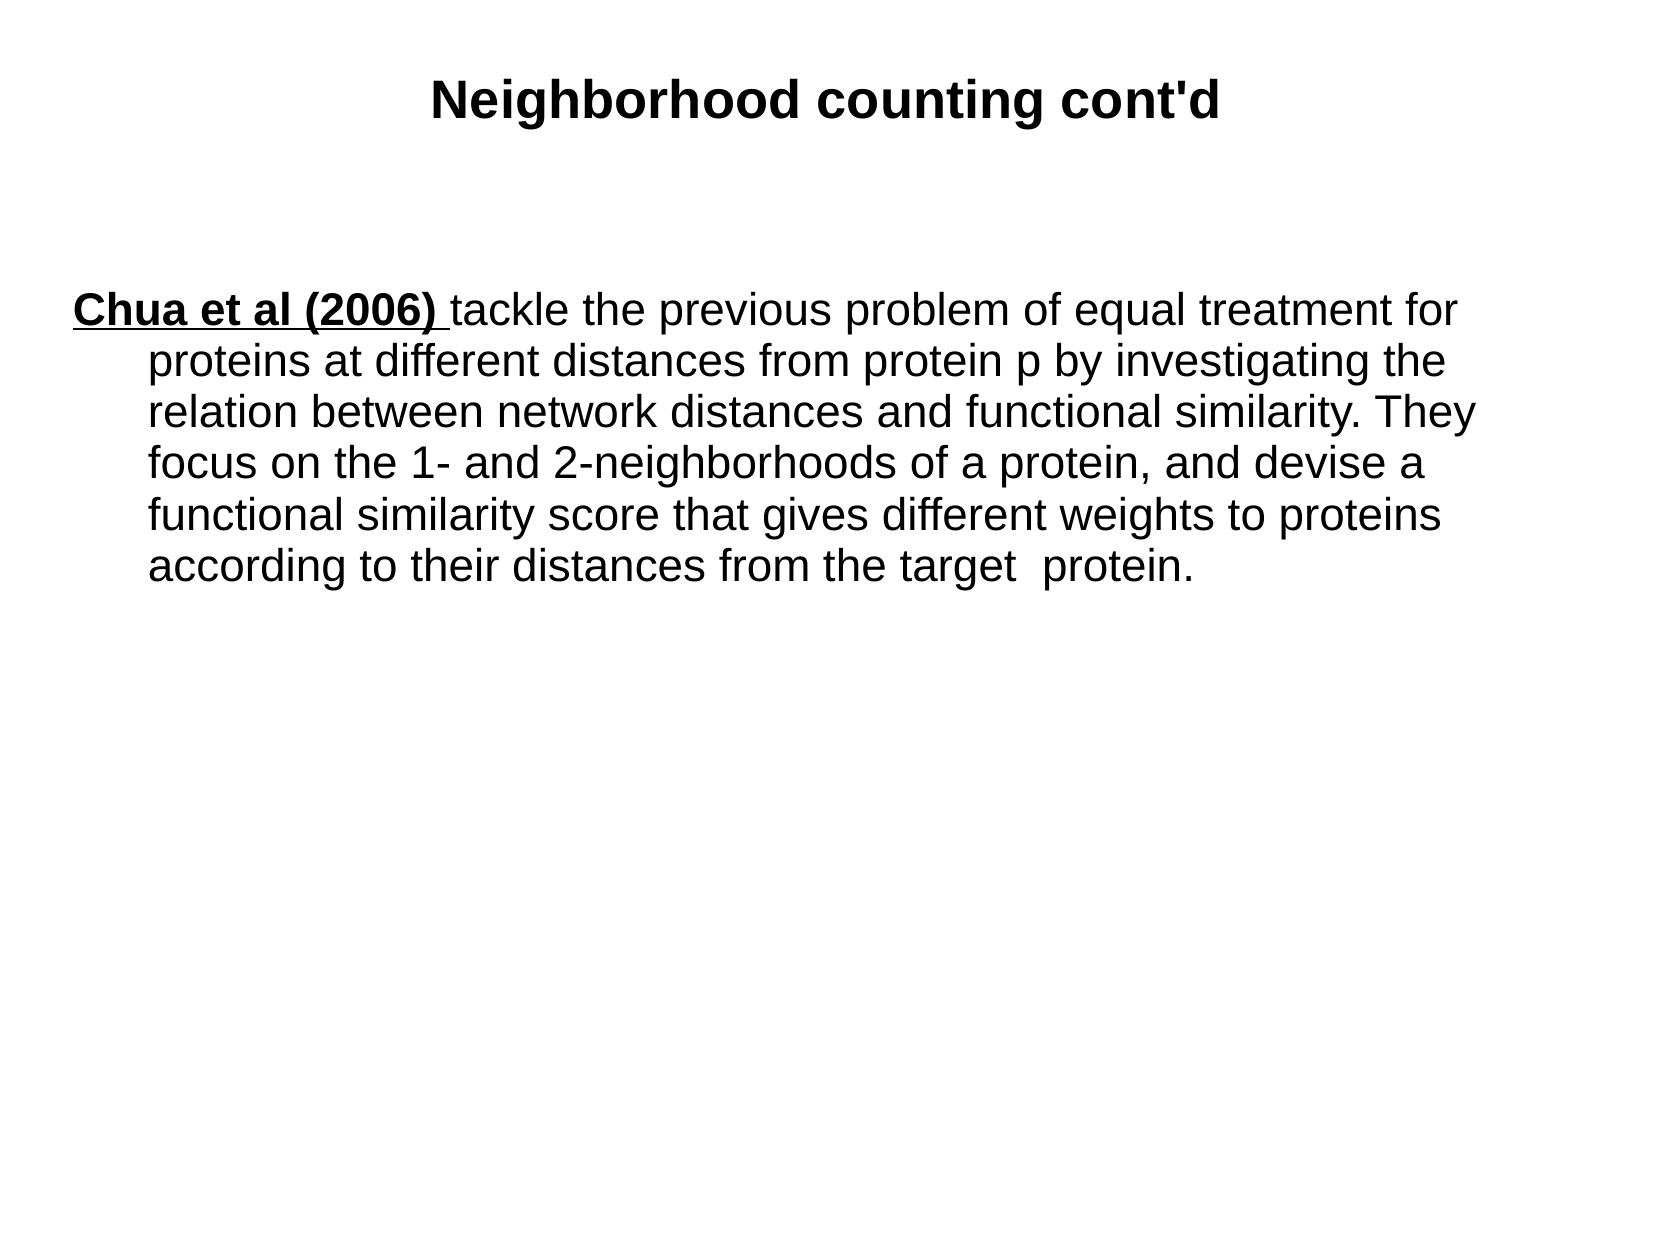

Neighborhood counting cont'd
Chua et al (2006) tackle the previous problem of equal treatment for 			proteins at different distances from protein p by investigating the 			relation between network distances and functional similarity. They 			focus on the 1- and 2-neighborhoods of a protein, and devise a 			functional similarity score that gives different weights to proteins 			according to their distances from the target protein.